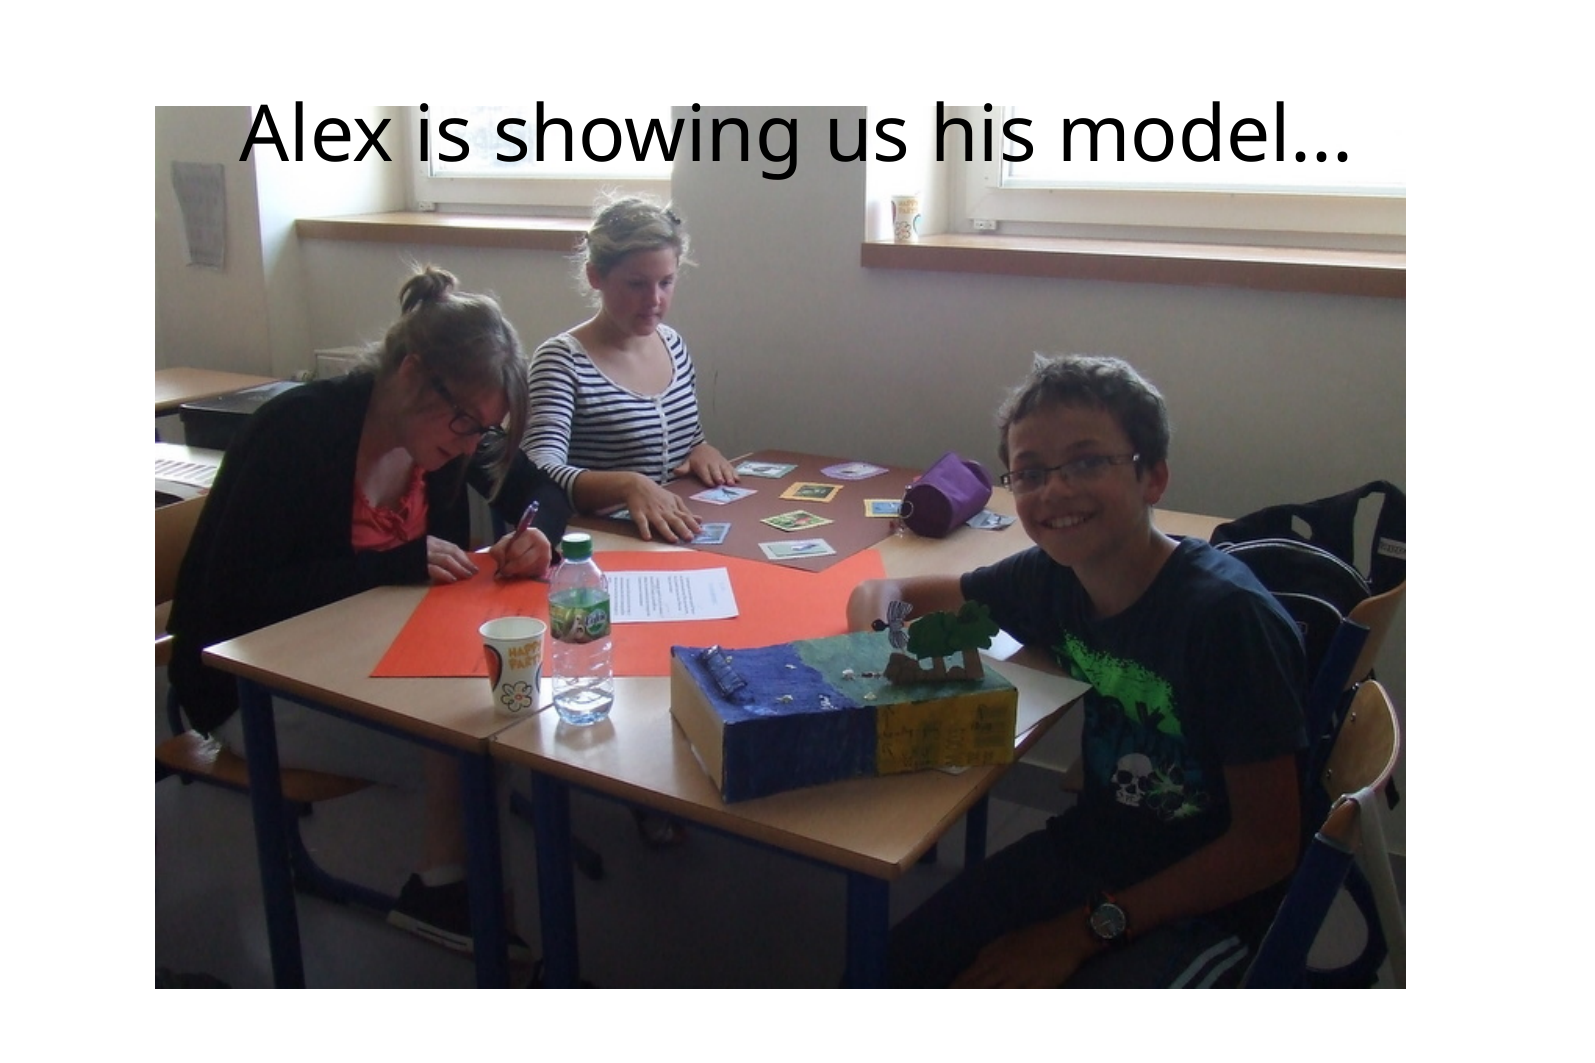

# Alex is showing us his model...